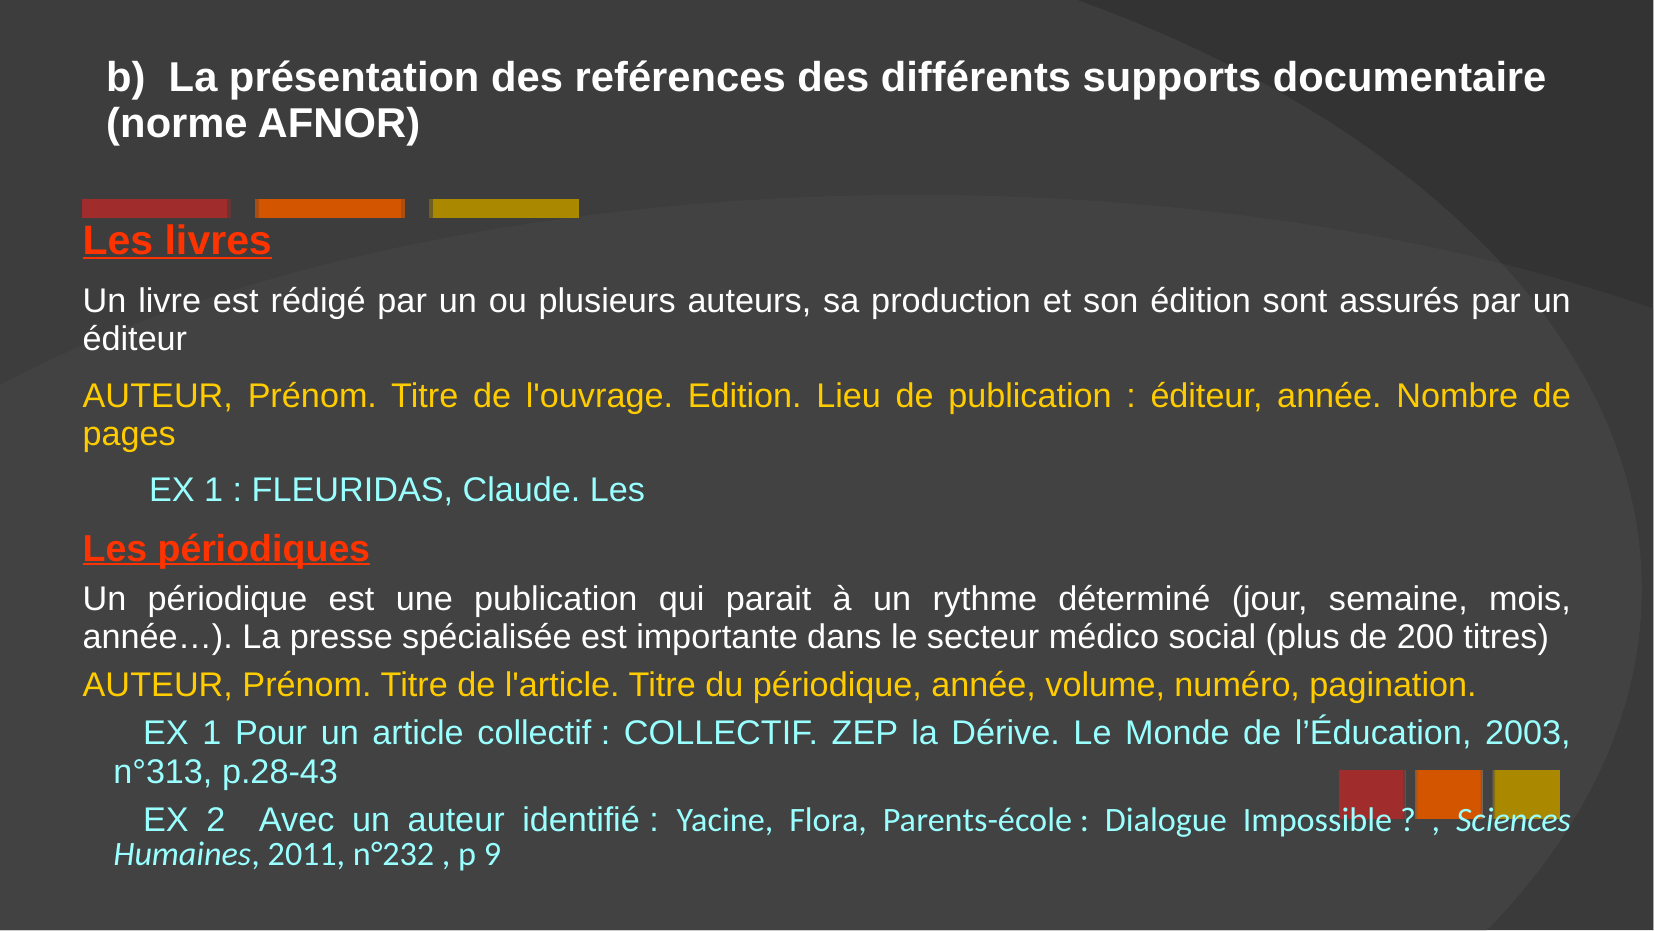

# b) La présentation des reférences des différents supports documentaire (norme AFNOR)
Les livres
Un livre est rédigé par un ou plusieurs auteurs, sa production et son édition sont assurés par un éditeur
AUTEUR, Prénom. Titre de l'ouvrage. Edition. Lieu de publication : éditeur, année. Nombre de pages
 EX 1 : FLEURIDAS, Claude. Les
Les périodiques
Un périodique est une publication qui parait à un rythme déterminé (jour, semaine, mois, année…). La presse spécialisée est importante dans le secteur médico social (plus de 200 titres)
AUTEUR, Prénom. Titre de l'article. Titre du périodique, année, volume, numéro, pagination.
EX 1 Pour un article collectif : COLLECTIF. ZEP la Dérive. Le Monde de l’Éducation, 2003, n°313, p.28-43
EX 2 Avec un auteur identifié : Yacine, Flora, Parents-école : Dialogue Impossible ? , Sciences Humaines, 2011, n°232 , p 9